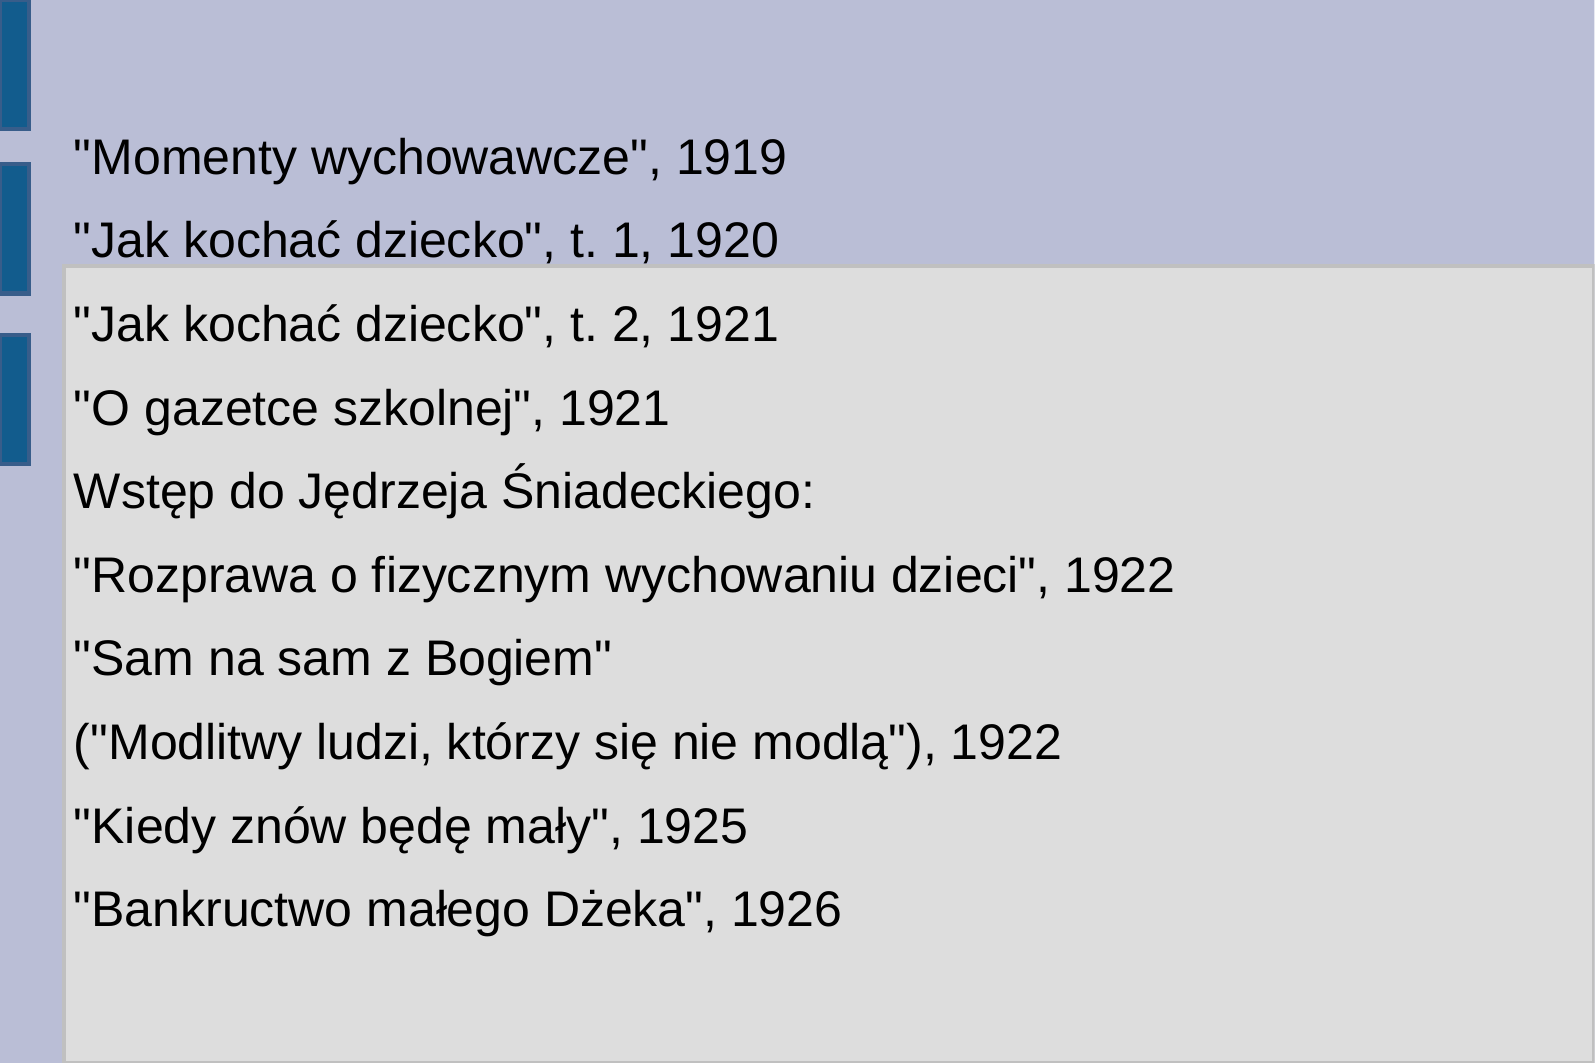

"Momenty wychowawcze", 1919
"Jak kochać dziecko", t. 1, 1920
"Jak kochać dziecko", t. 2, 1921
"O gazetce szkolnej", 1921
Wstęp do Jędrzeja Śniadeckiego:
"Rozprawa o fizycznym wychowaniu dzieci", 1922
"Sam na sam z Bogiem"
("Modlitwy ludzi, którzy się nie modlą"), 1922
"Kiedy znów będę mały", 1925
"Bankructwo małego Dżeka", 1926